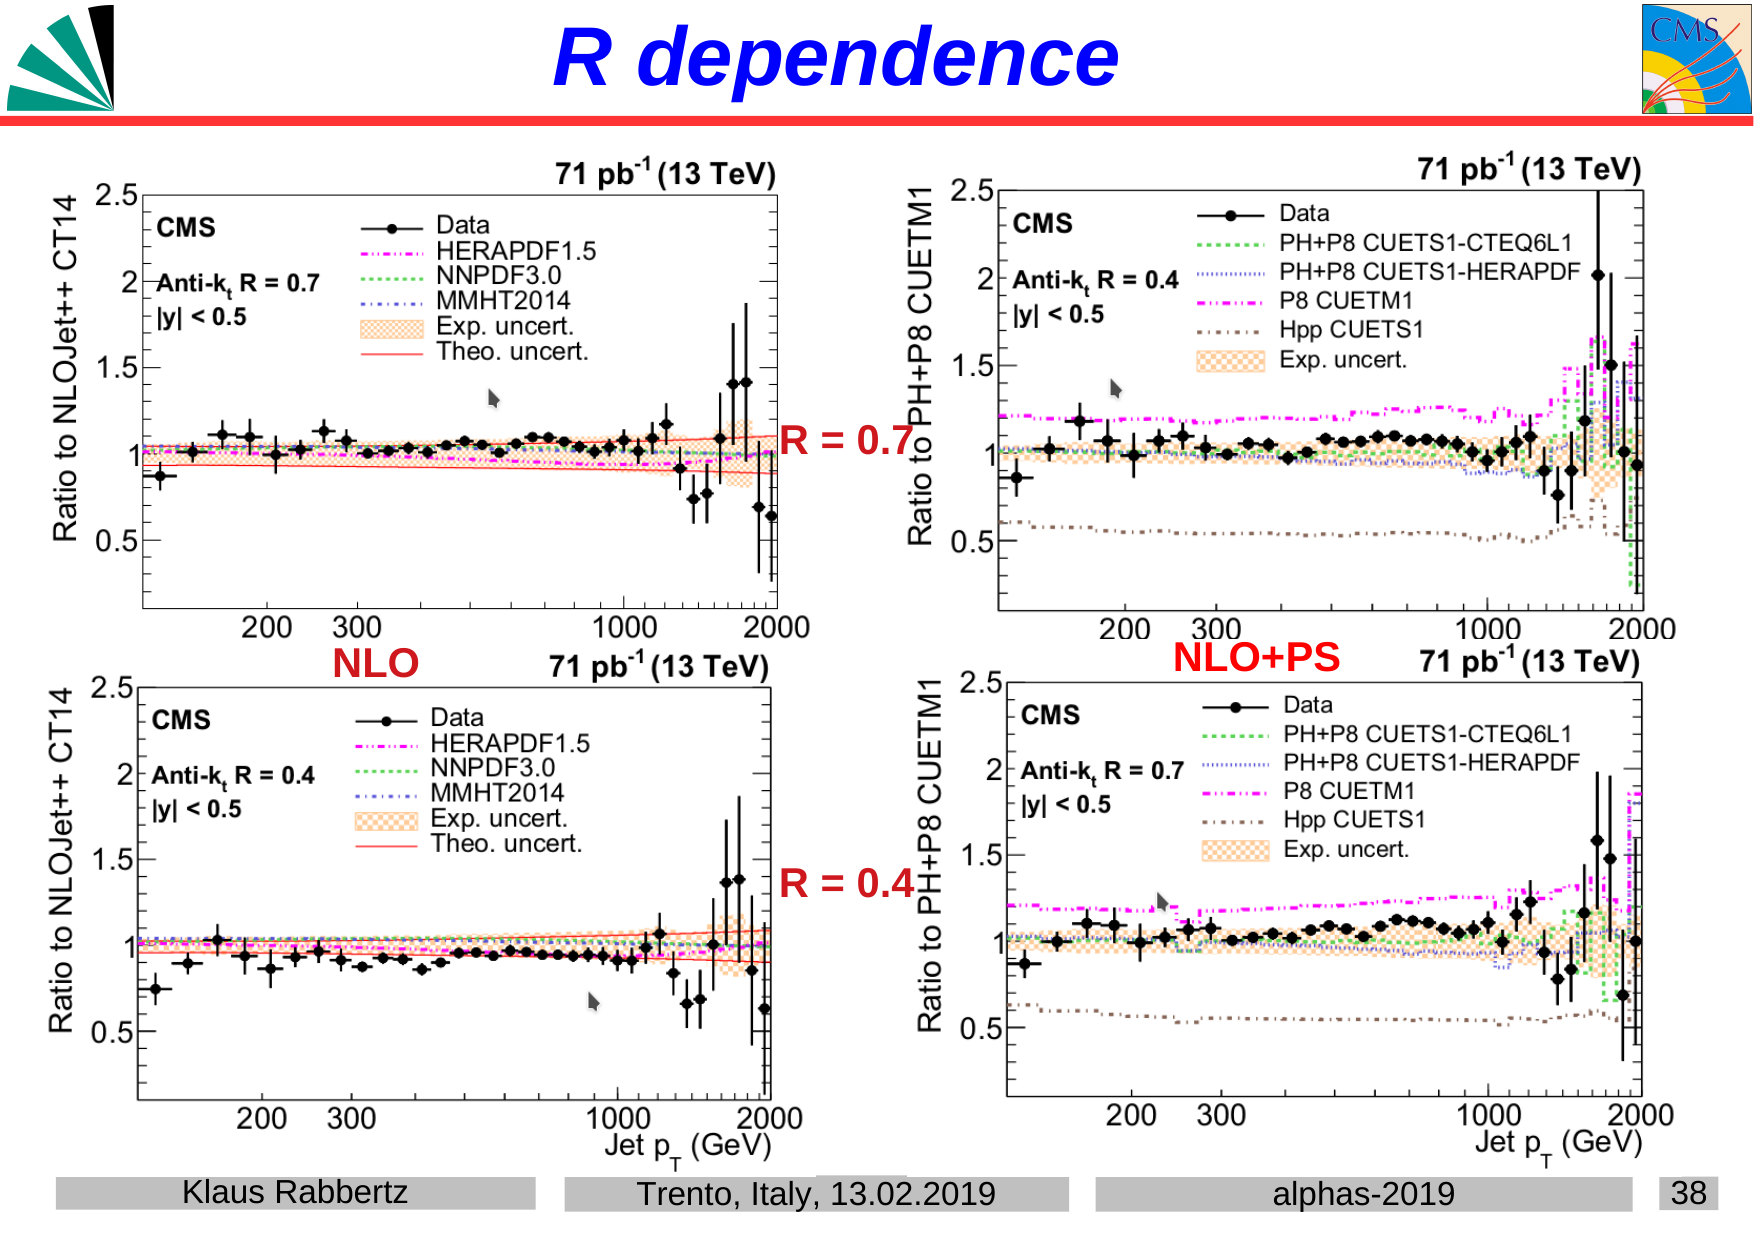

# R dependence
R = 0.7
NLO+PS
NLO
R = 0.4